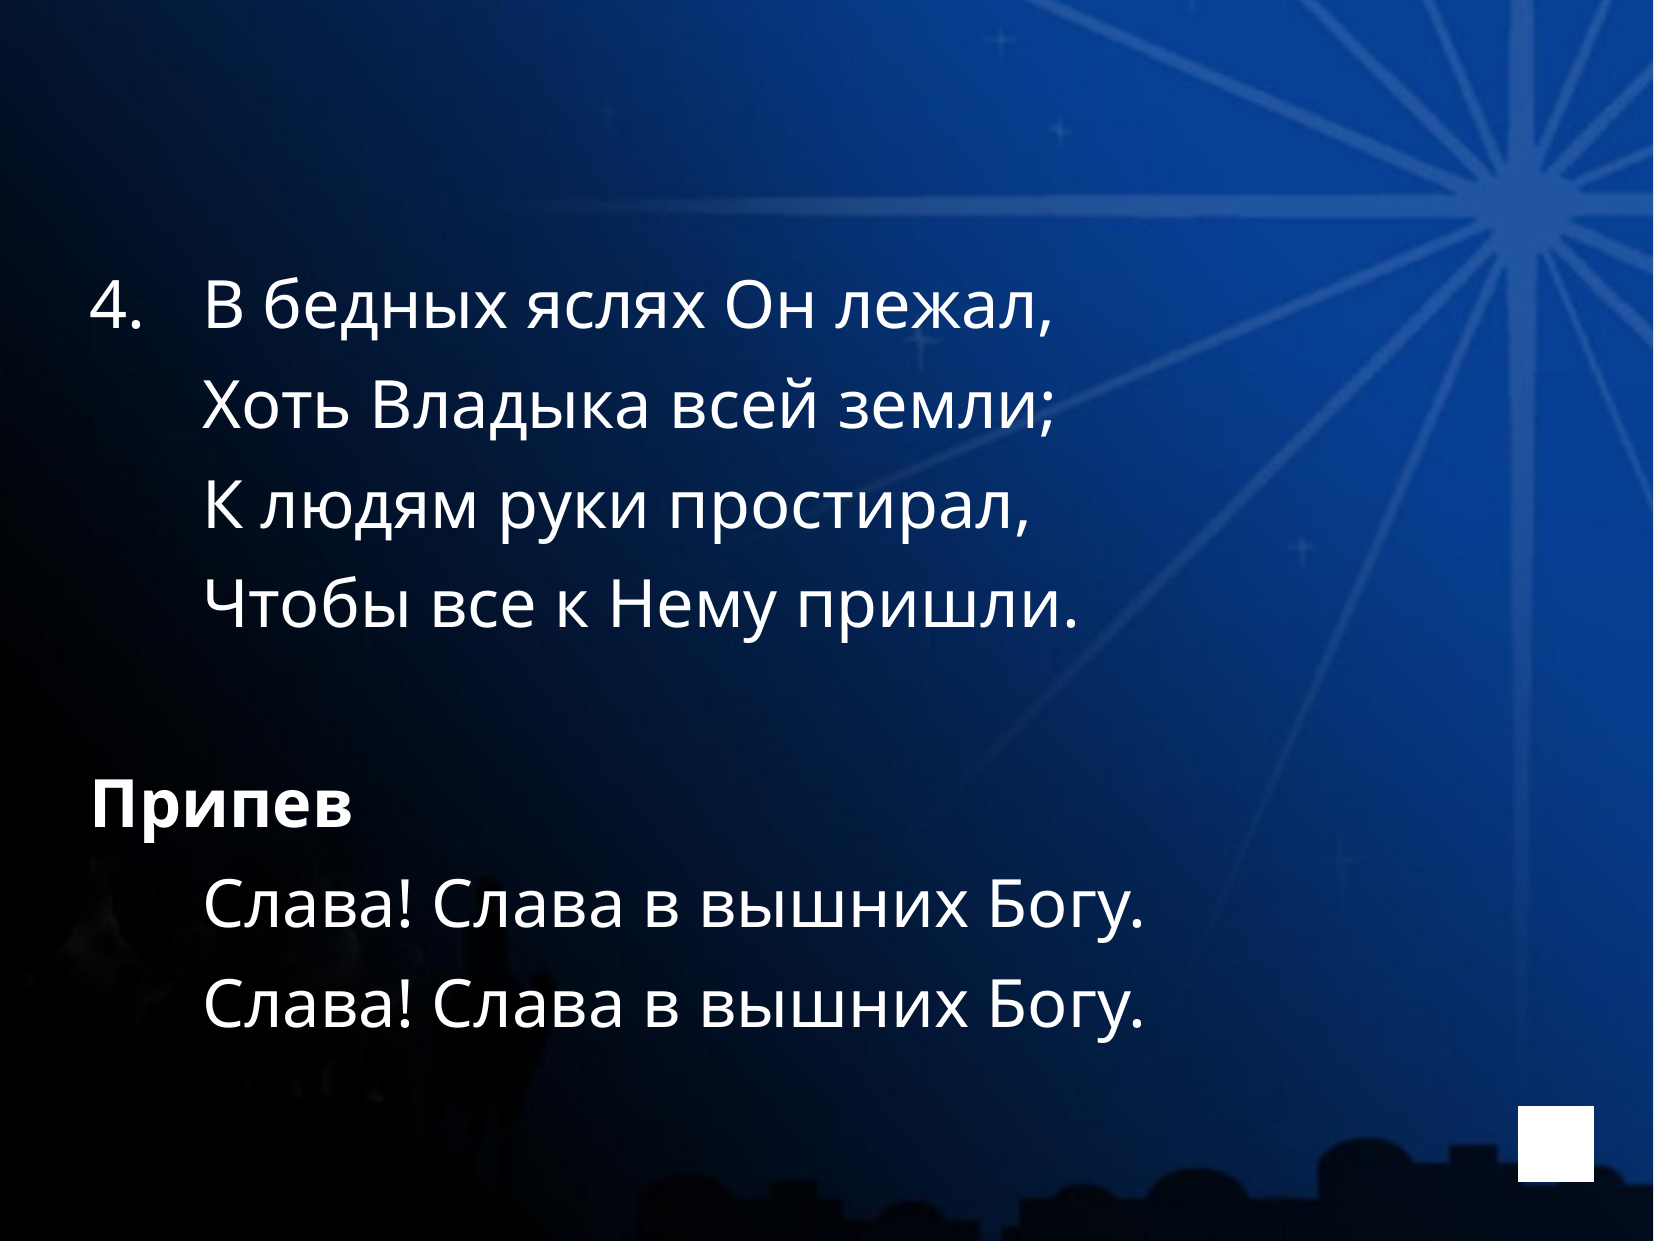

4.	В бедных яслях Он лежал,
	Хоть Владыка всей земли;
	К людям руки простирал,
	Чтобы все к Нему пришли.
Припев
	Слава! Слава в вышних Богу.
	Слава! Слава в вышних Богу.